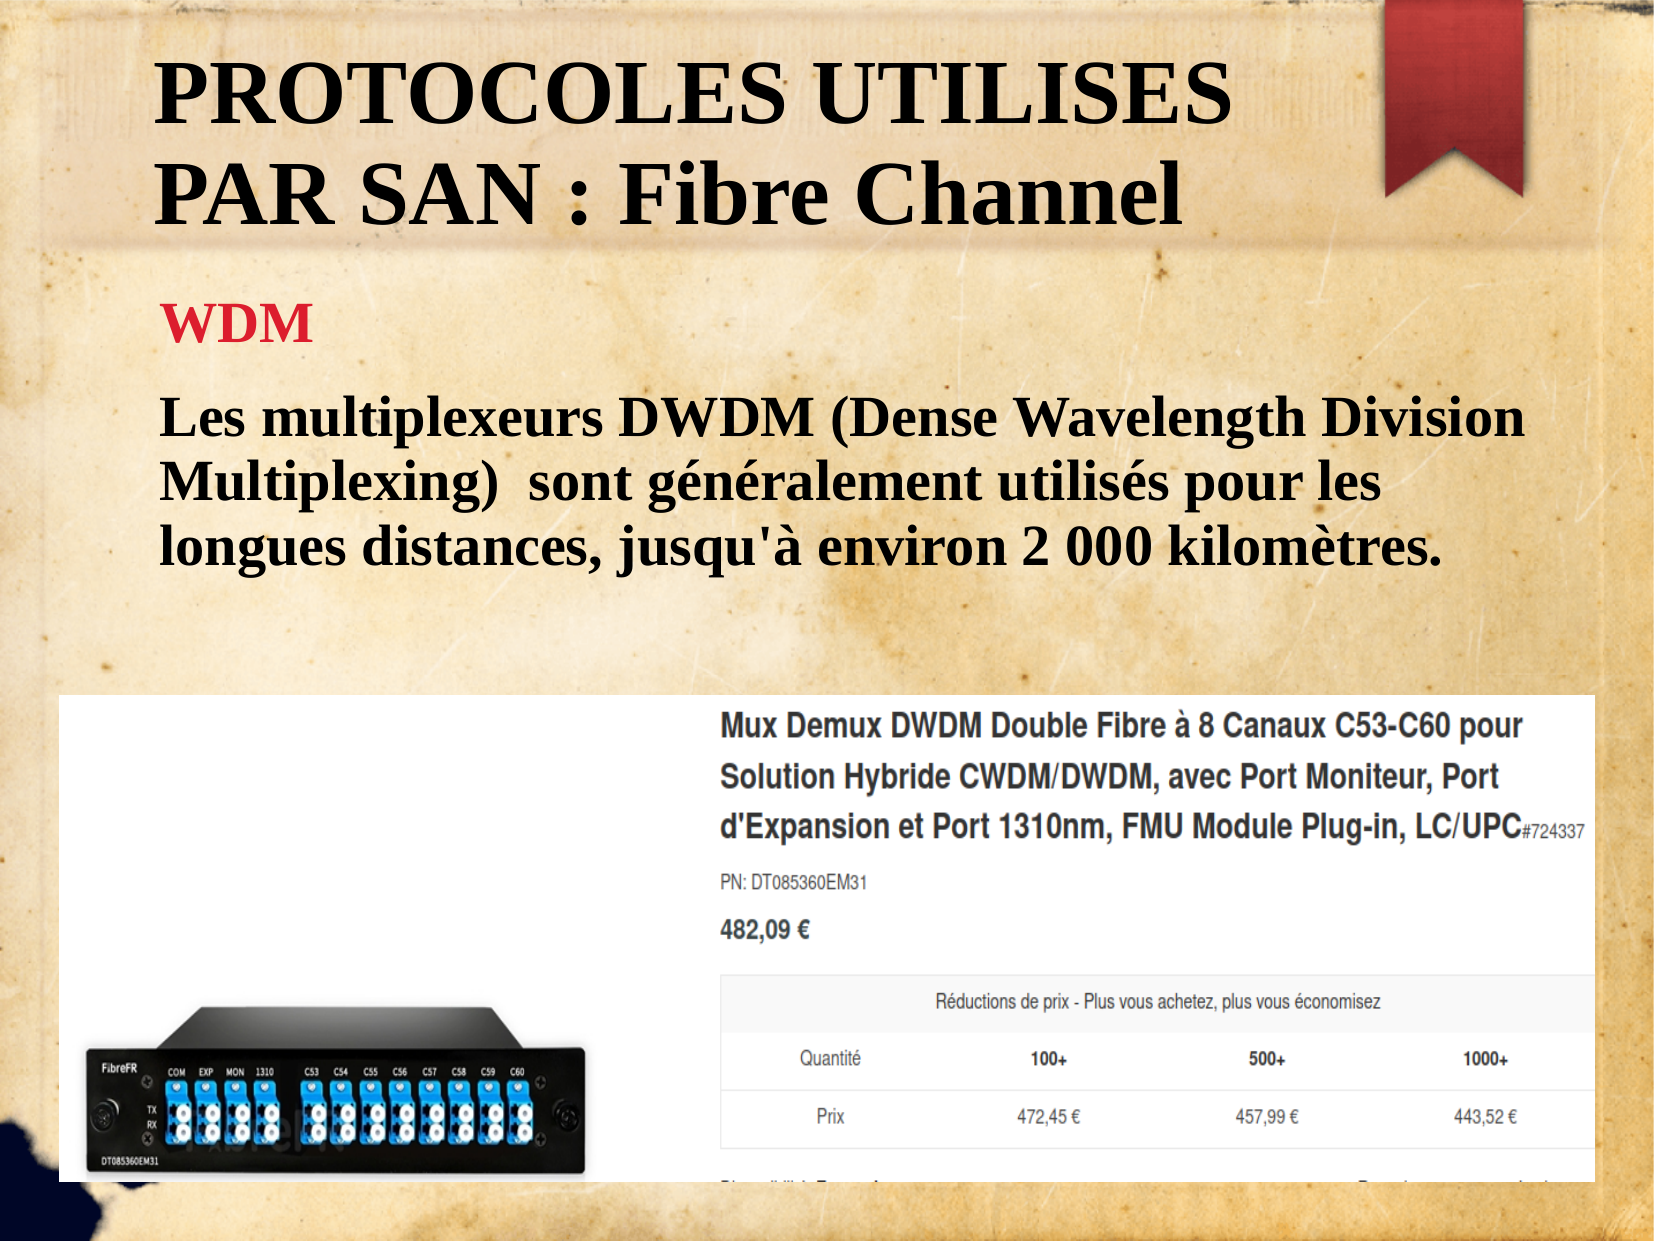

# PROTOCOLES UTILISES PAR SAN : Fibre Channel
WDM
Les multiplexeurs DWDM (Dense Wavelength Division Multiplexing) sont généralement utilisés pour les longues distances, jusqu'à environ 2 000 kilomètres.